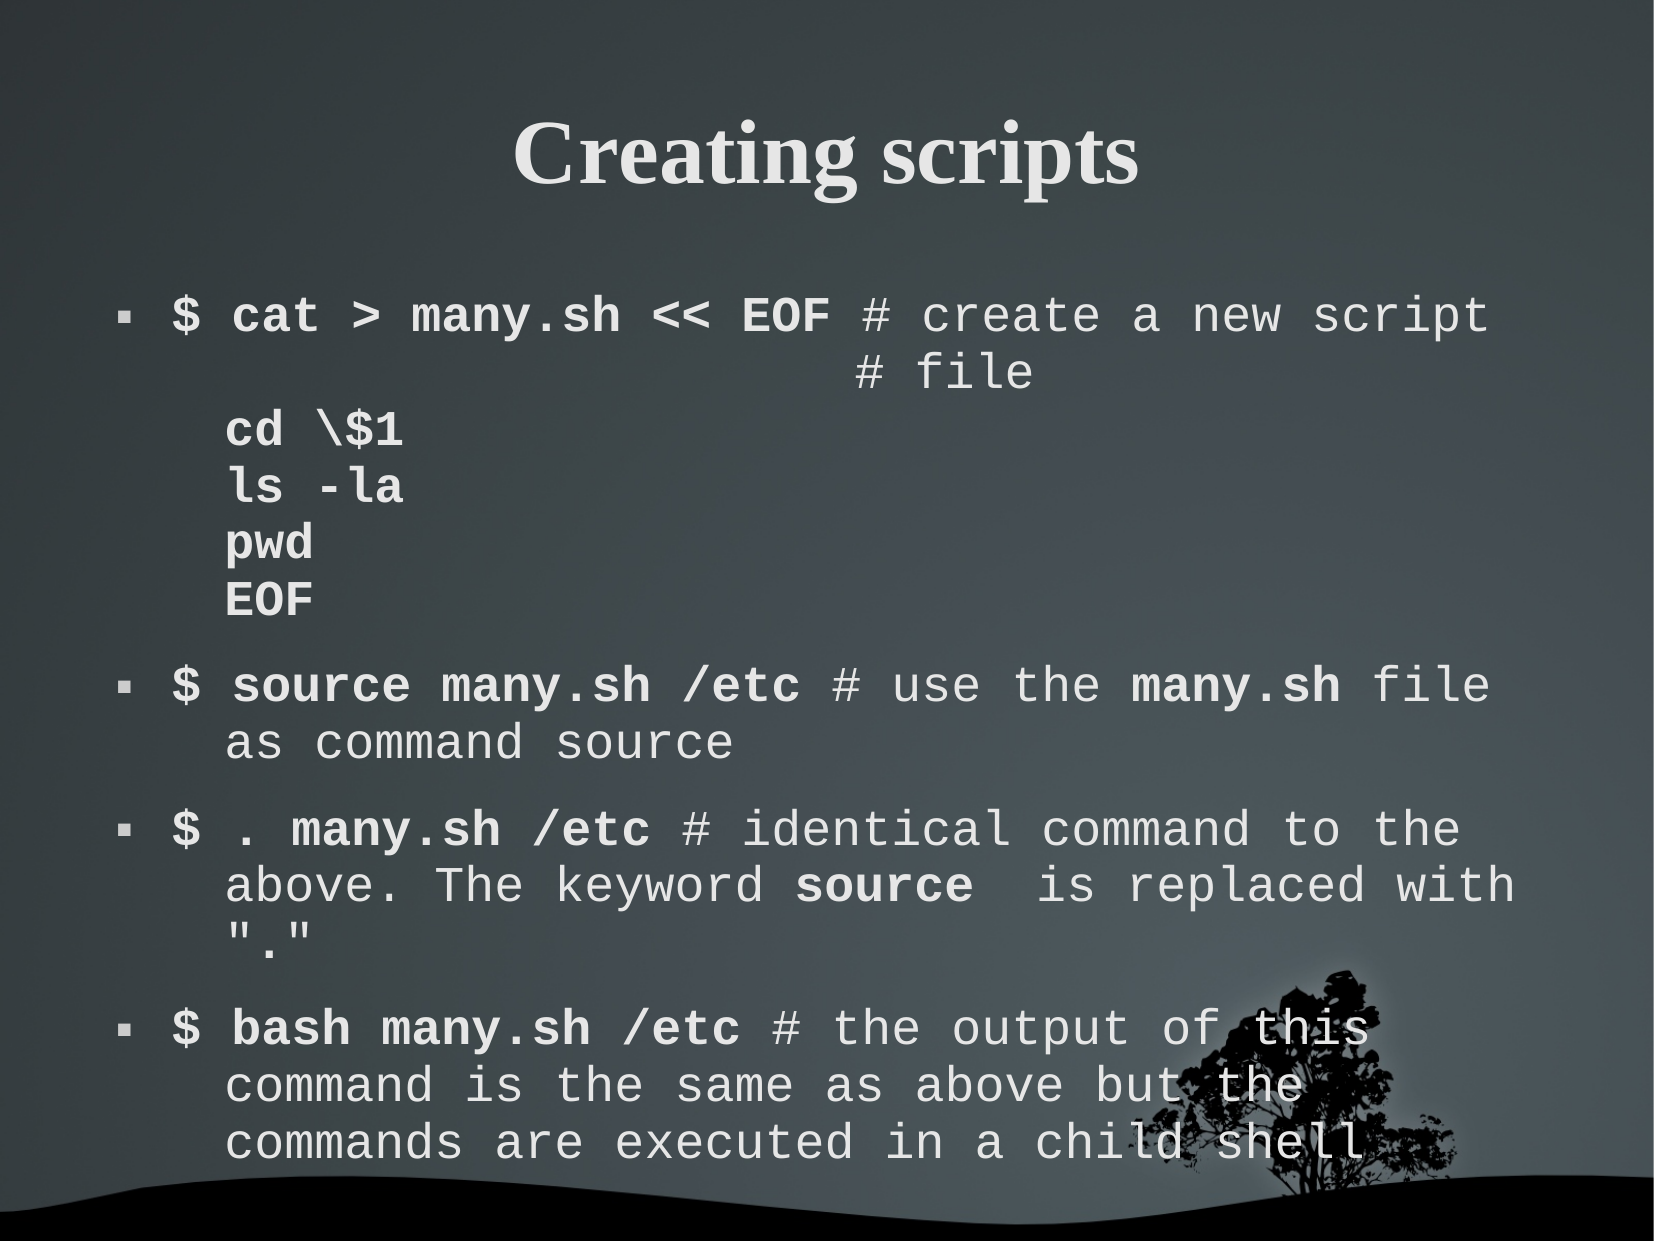

# Creating scripts
$ cat > many.sh << EOF # create a new script # file
cd \$1
ls -la
pwd
EOF
$ source many.sh /etc # use the many.sh file as command source
$ . many.sh /etc # identical command to the above. The keyword source 	is replaced with "."
$ bash many.sh /etc # the output of this command is the same as above but the commands are executed in a child shell